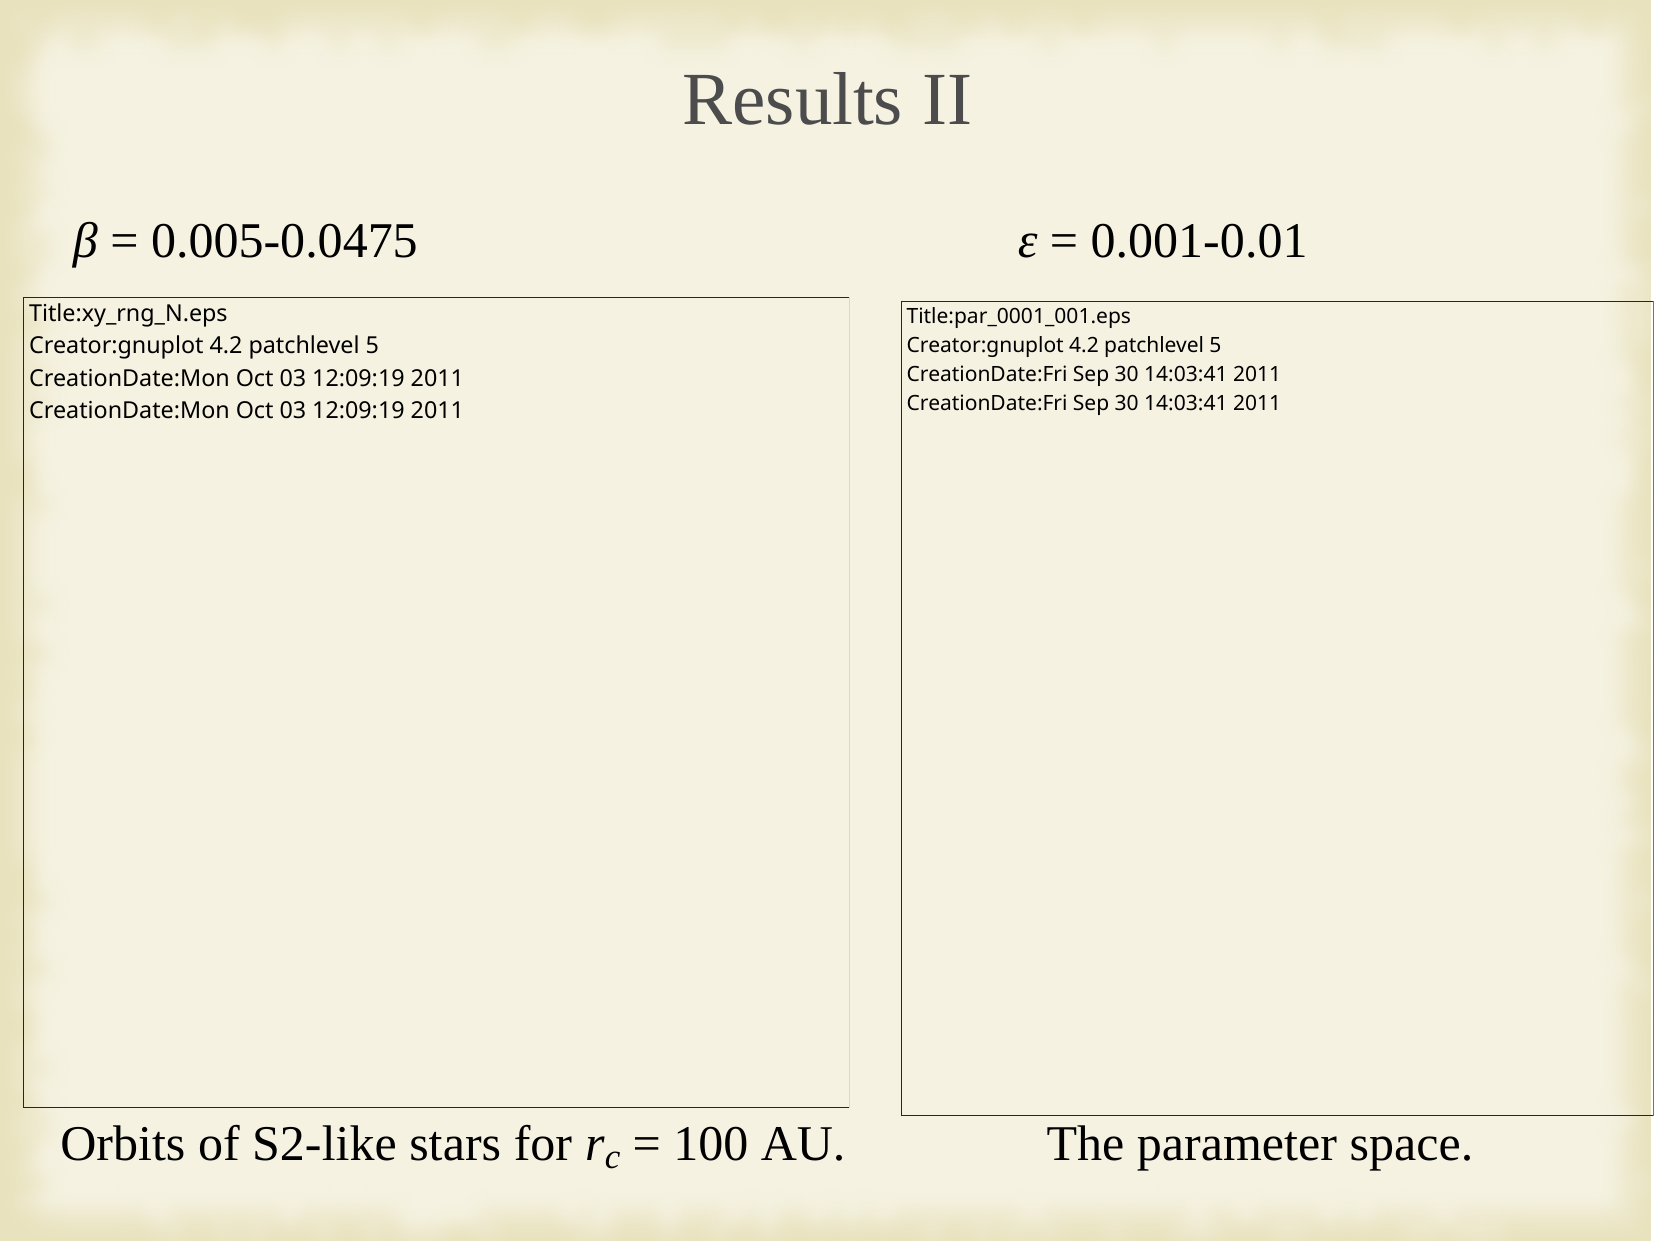

# Results II
 β = 0.005-0.0475
 ε = 0.001-0.01
Orbits of S2-like stars for rc = 100 AU.
The parameter space.